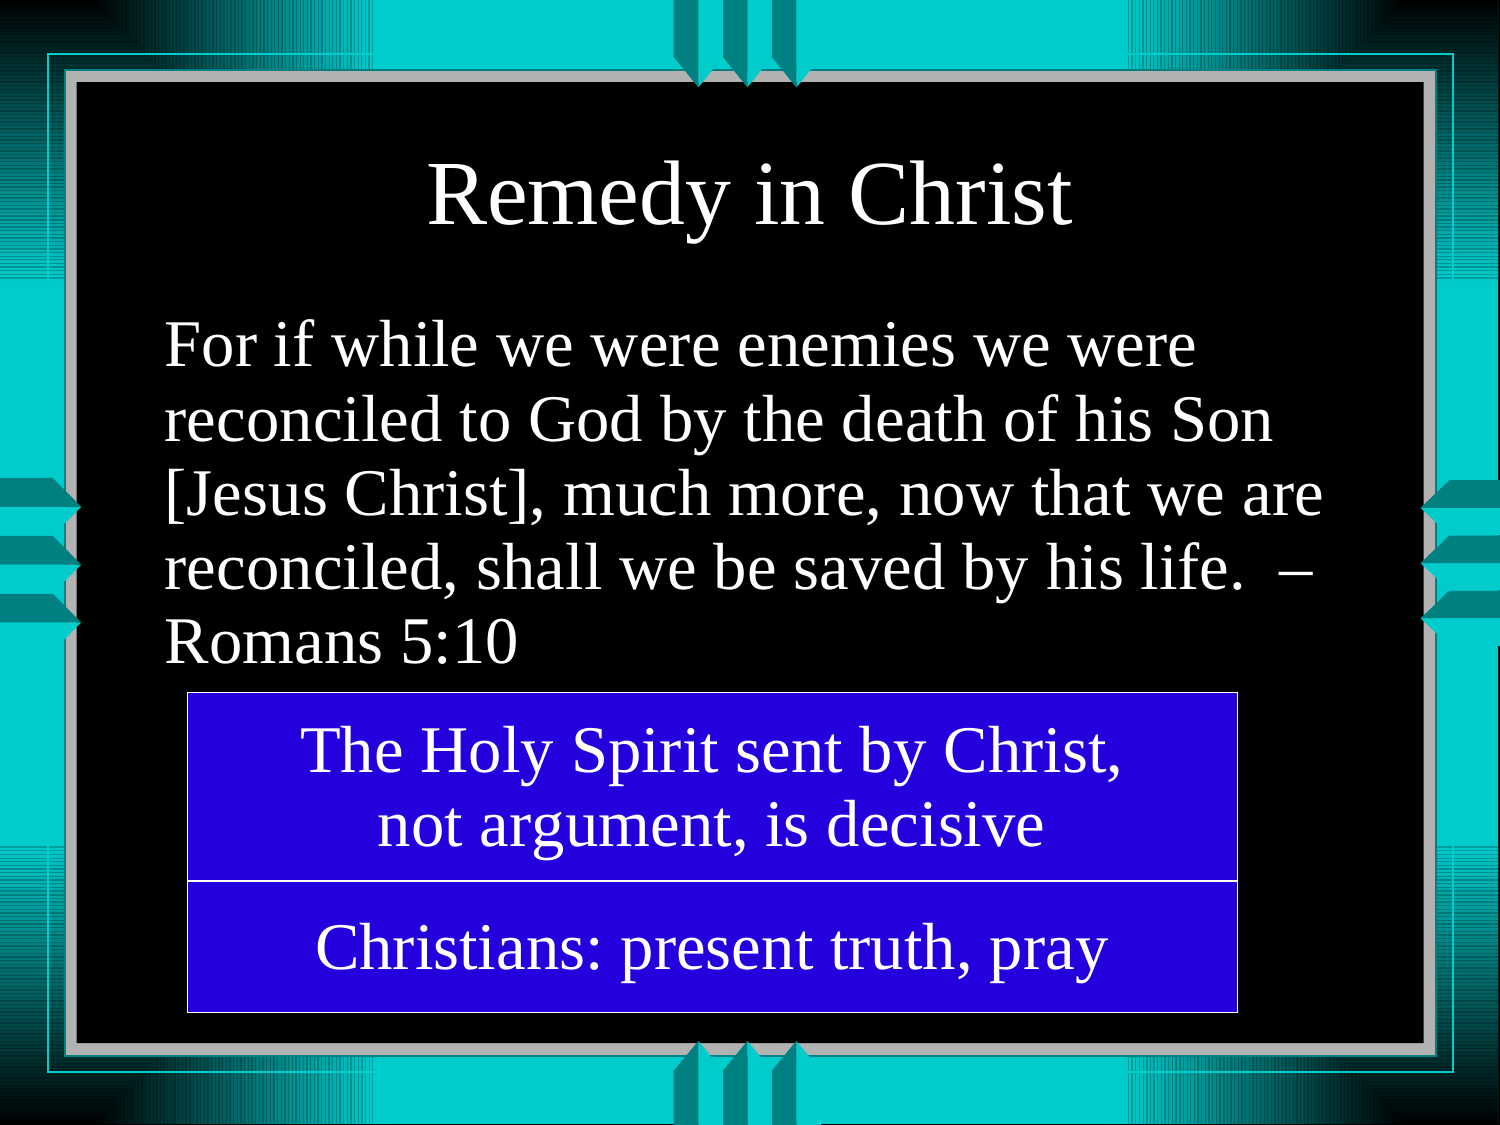

# Remedy in Christ
For if while we were enemies we were reconciled to God by the death of his Son [Jesus Christ], much more, now that we are reconciled, shall we be saved by his life. – Romans 5:10
The Holy Spirit sent by Christ,
not argument, is decisive
Christians: present truth, pray